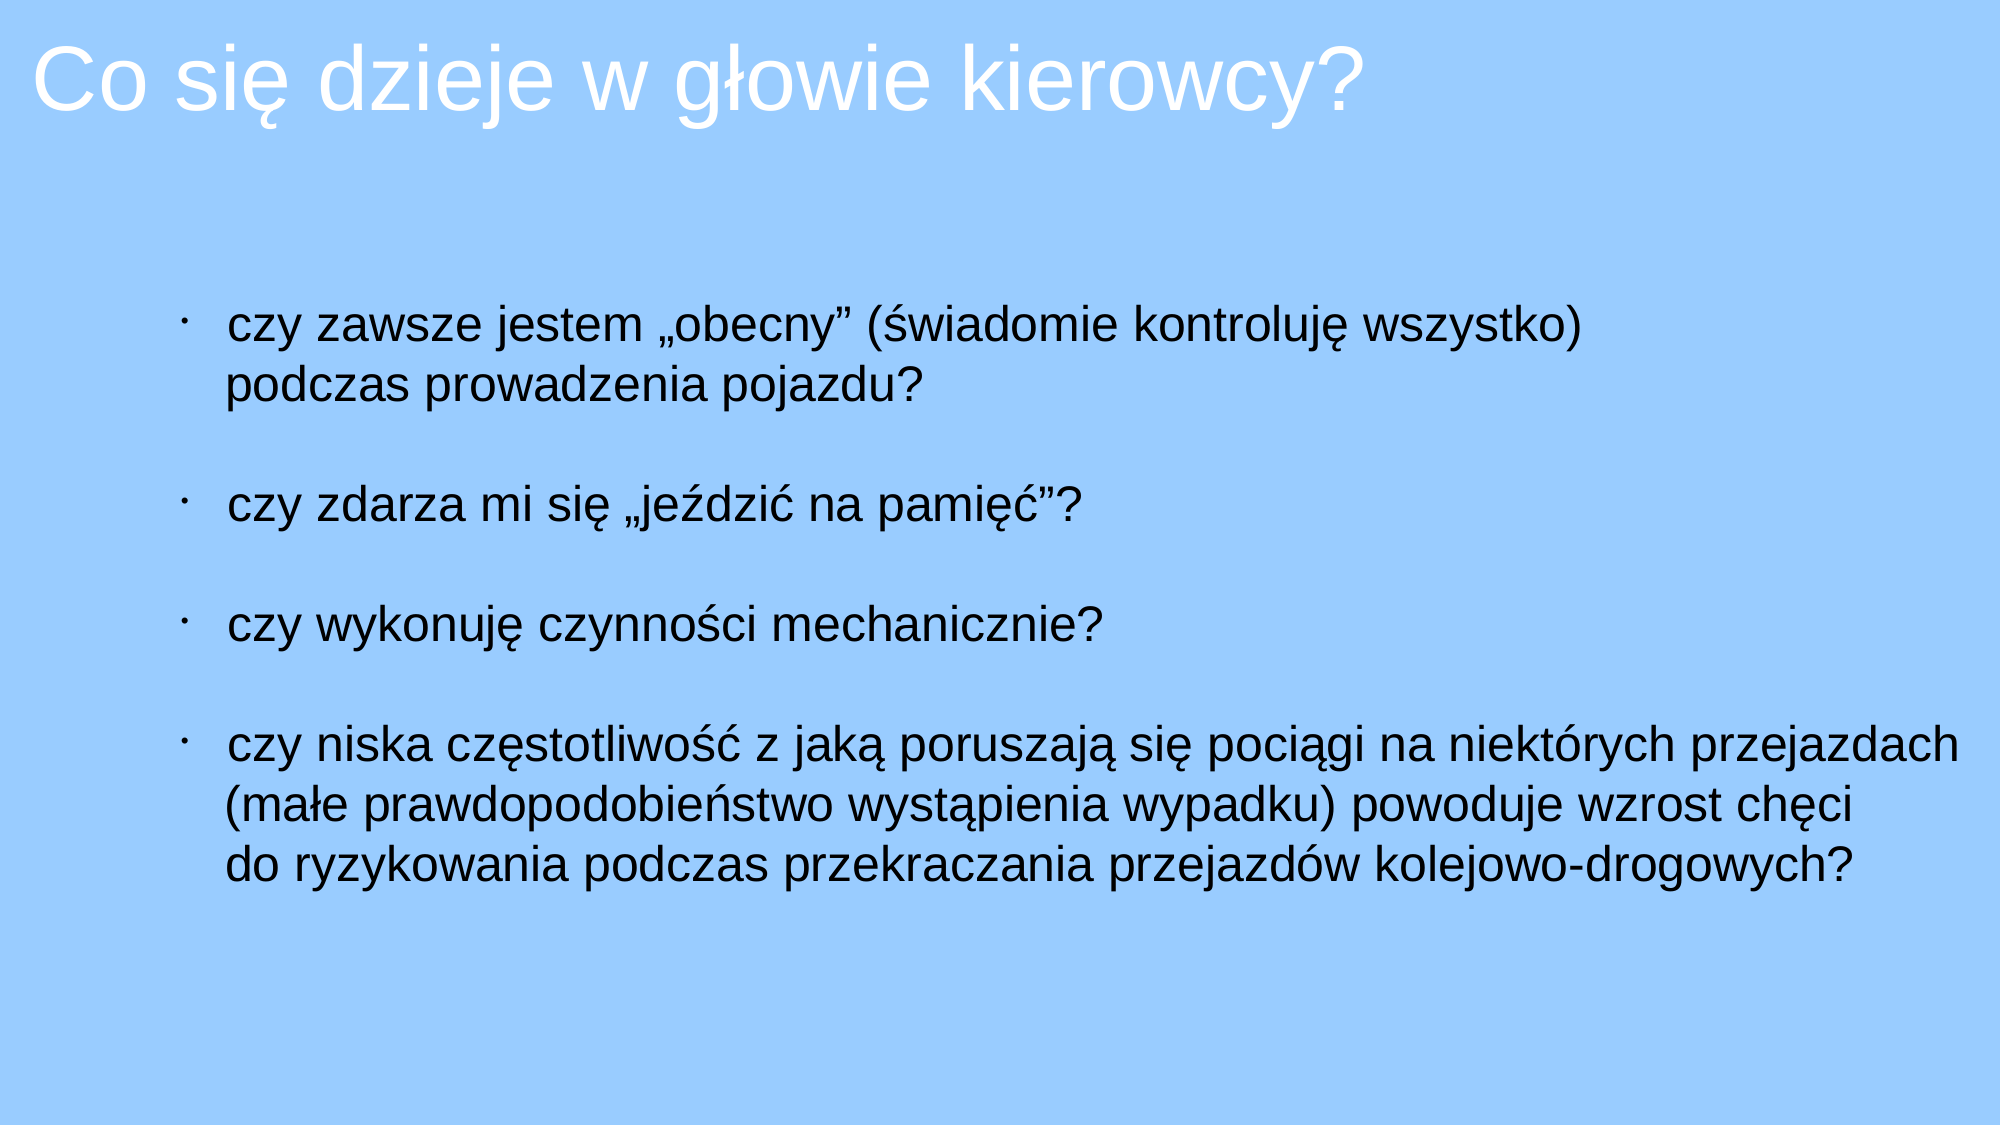

# Co się dzieje w głowie kierowcy?
czy zawsze jestem „obecny” (świadomie kontroluję wszystko)
podczas prowadzenia pojazdu?
czy zdarza mi się „jeździć na pamięć”?
czy wykonuję czynności mechanicznie?
czy niska częstotliwość z jaką poruszają się pociągi na niektórych przejazdach
 (małe prawdopodobieństwo wystąpienia wypadku) powoduje wzrost chęci
do ryzykowania podczas przekraczania przejazdów kolejowo-drogowych?